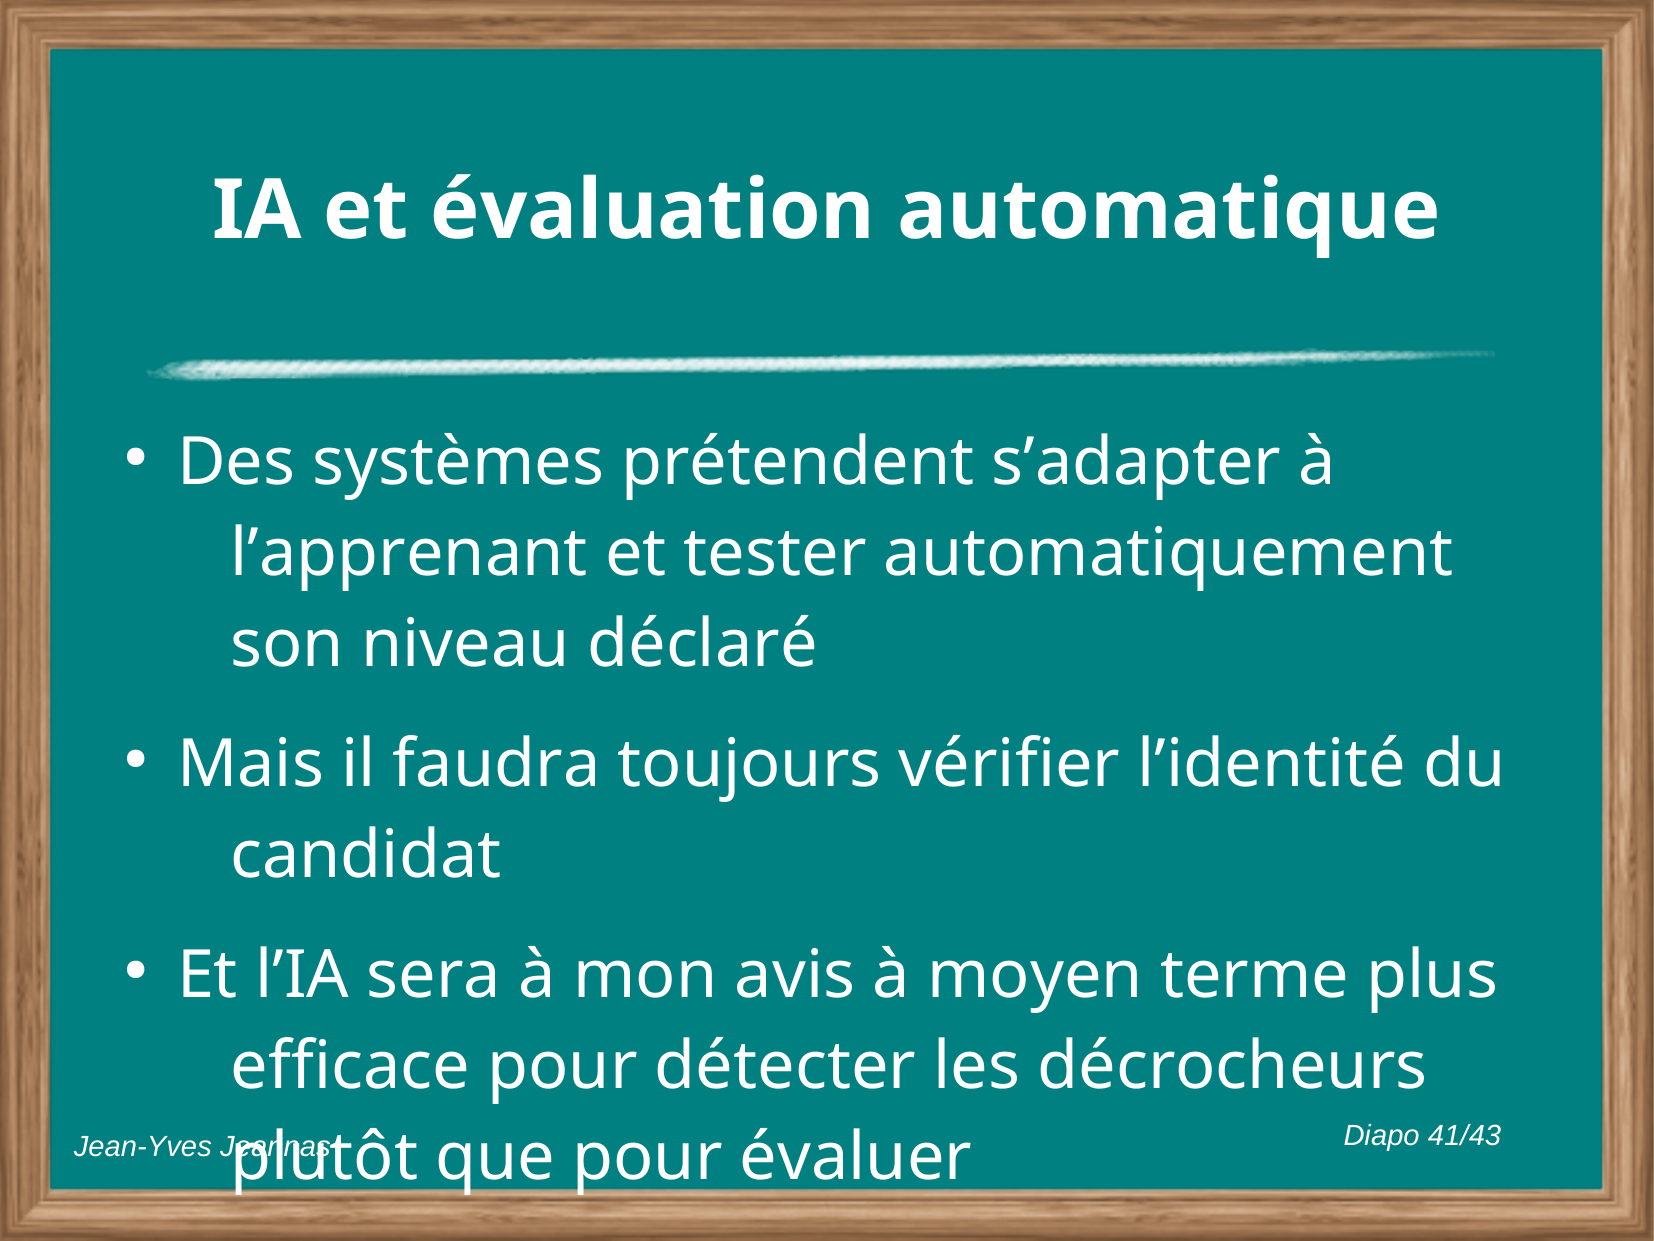

# IA et évaluation automatique
Des systèmes prétendent s’adapter à l’apprenant et tester automatiquement son niveau déclaré
Mais il faudra toujours vérifier l’identité du candidat
Et l’IA sera à mon avis à moyen terme plus efficace pour détecter les décrocheurs plutôt que pour évaluer
A suivre...